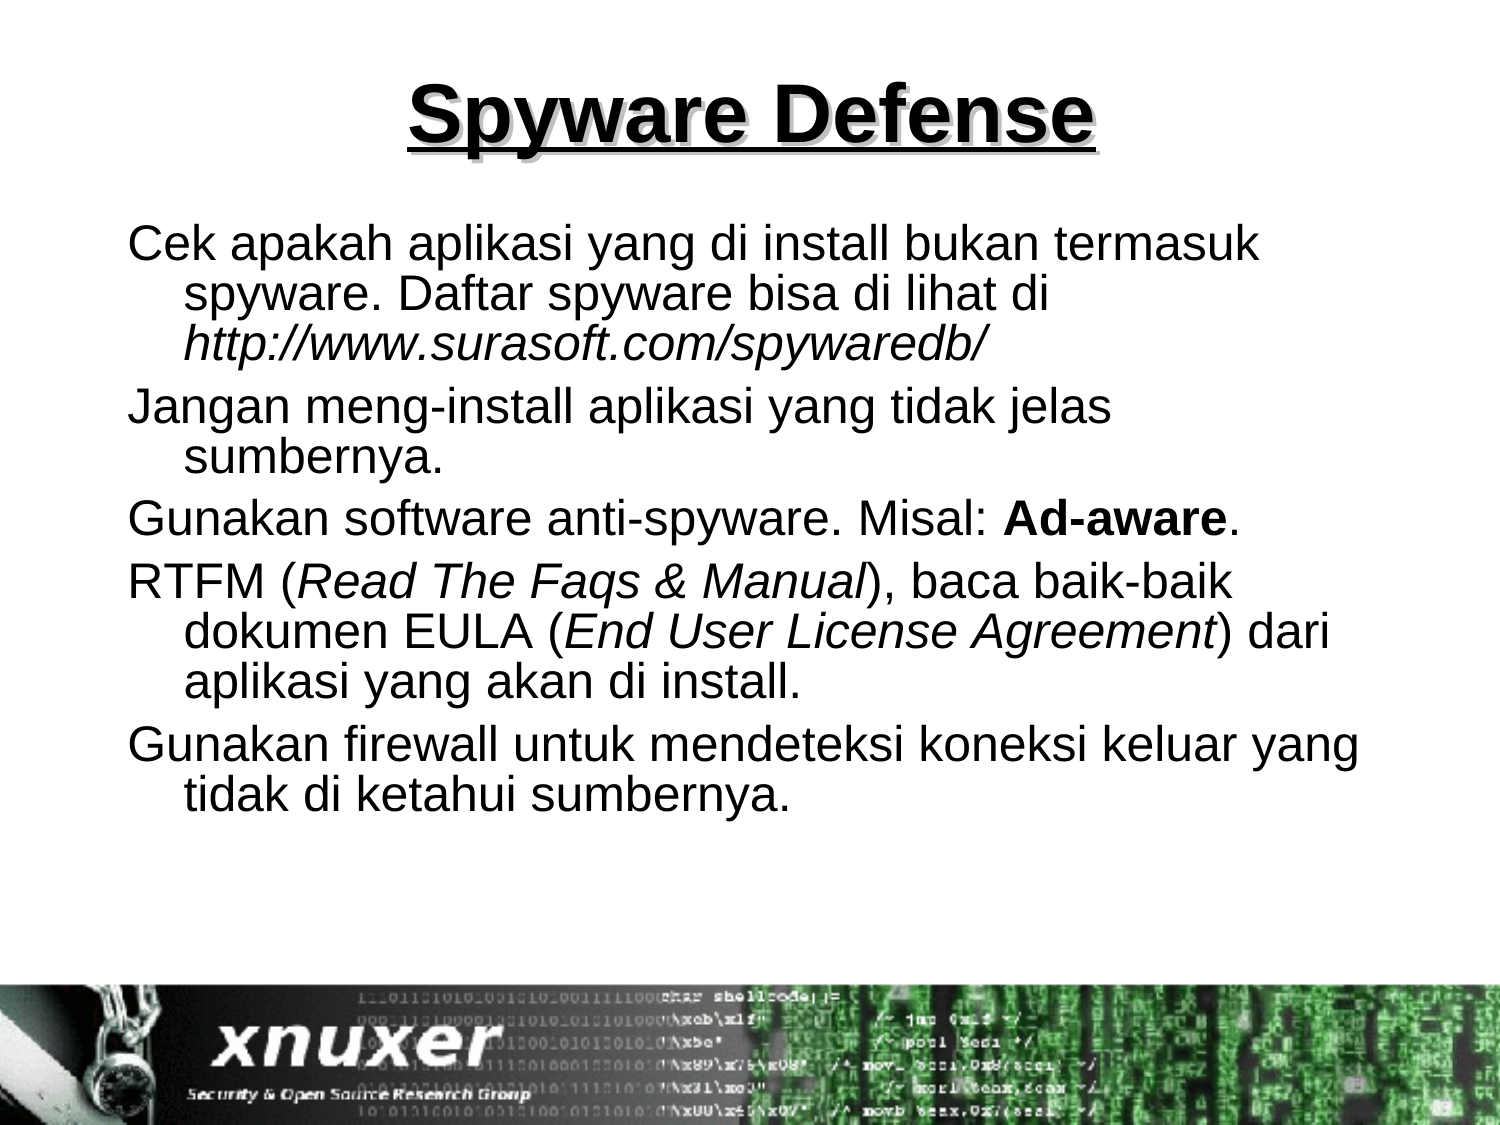

# Spyware Defense
Cek apakah aplikasi yang di install bukan termasuk spyware. Daftar spyware bisa di lihat di http://www.surasoft.com/spywaredb/
Jangan meng-install aplikasi yang tidak jelas sumbernya.
Gunakan software anti-spyware. Misal: Ad-aware.
RTFM (Read The Faqs & Manual), baca baik-baik dokumen EULA (End User License Agreement) dari aplikasi yang akan di install.
Gunakan firewall untuk mendeteksi koneksi keluar yang tidak di ketahui sumbernya.